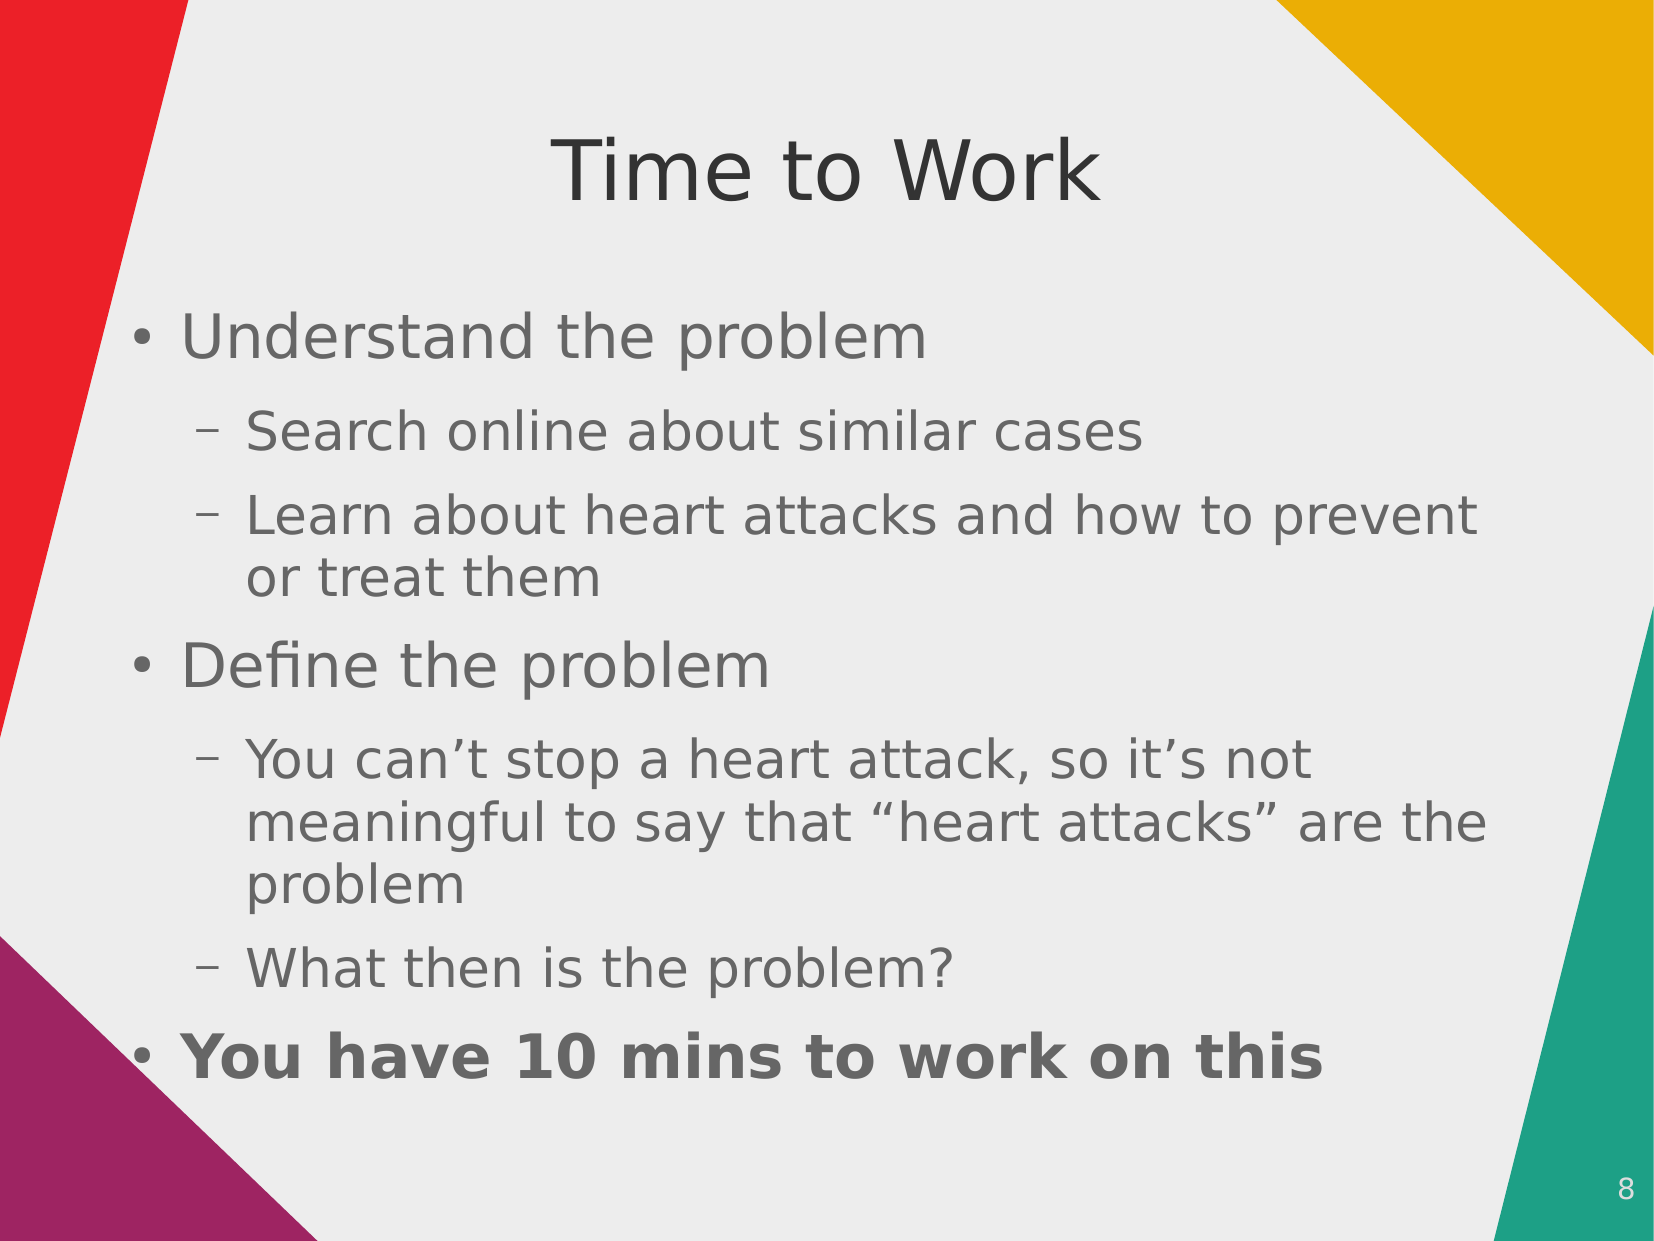

# Time to Work
Understand the problem
Search online about similar cases
Learn about heart attacks and how to prevent or treat them
Define the problem
You can’t stop a heart attack, so it’s not meaningful to say that “heart attacks” are the problem
What then is the problem?
You have 10 mins to work on this
8